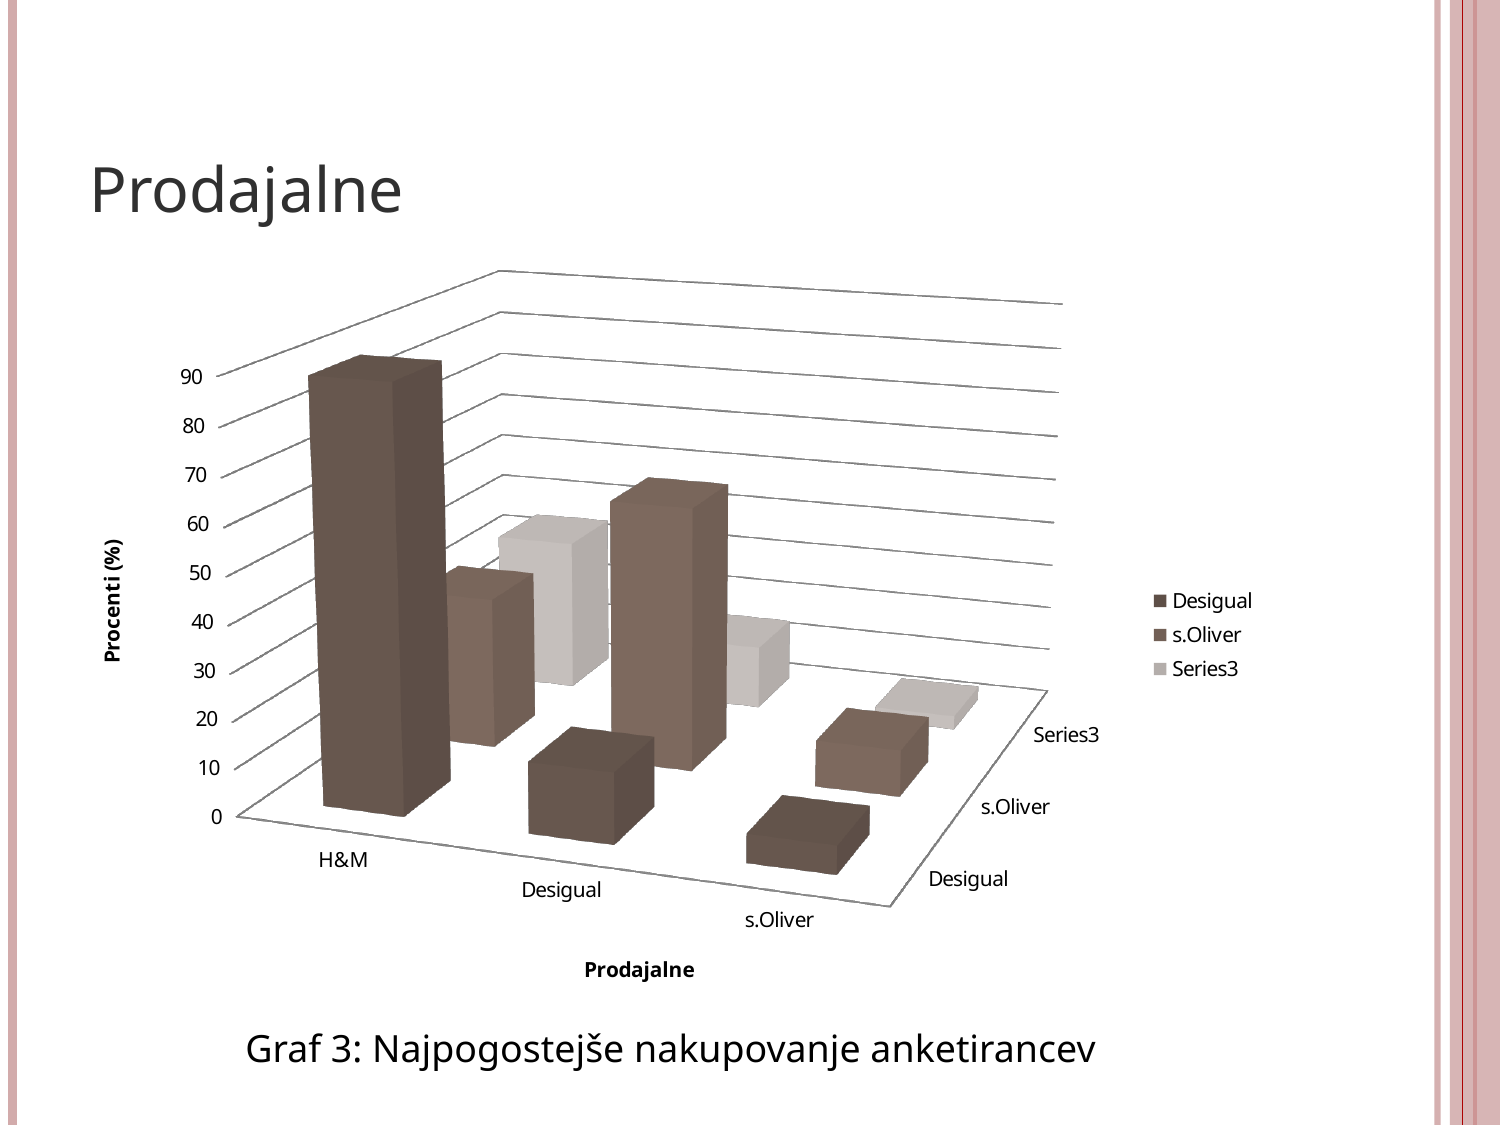

# Prodajalne
[unsupported chart]
Graf 3: Najpogostejše nakupovanje anketirancev